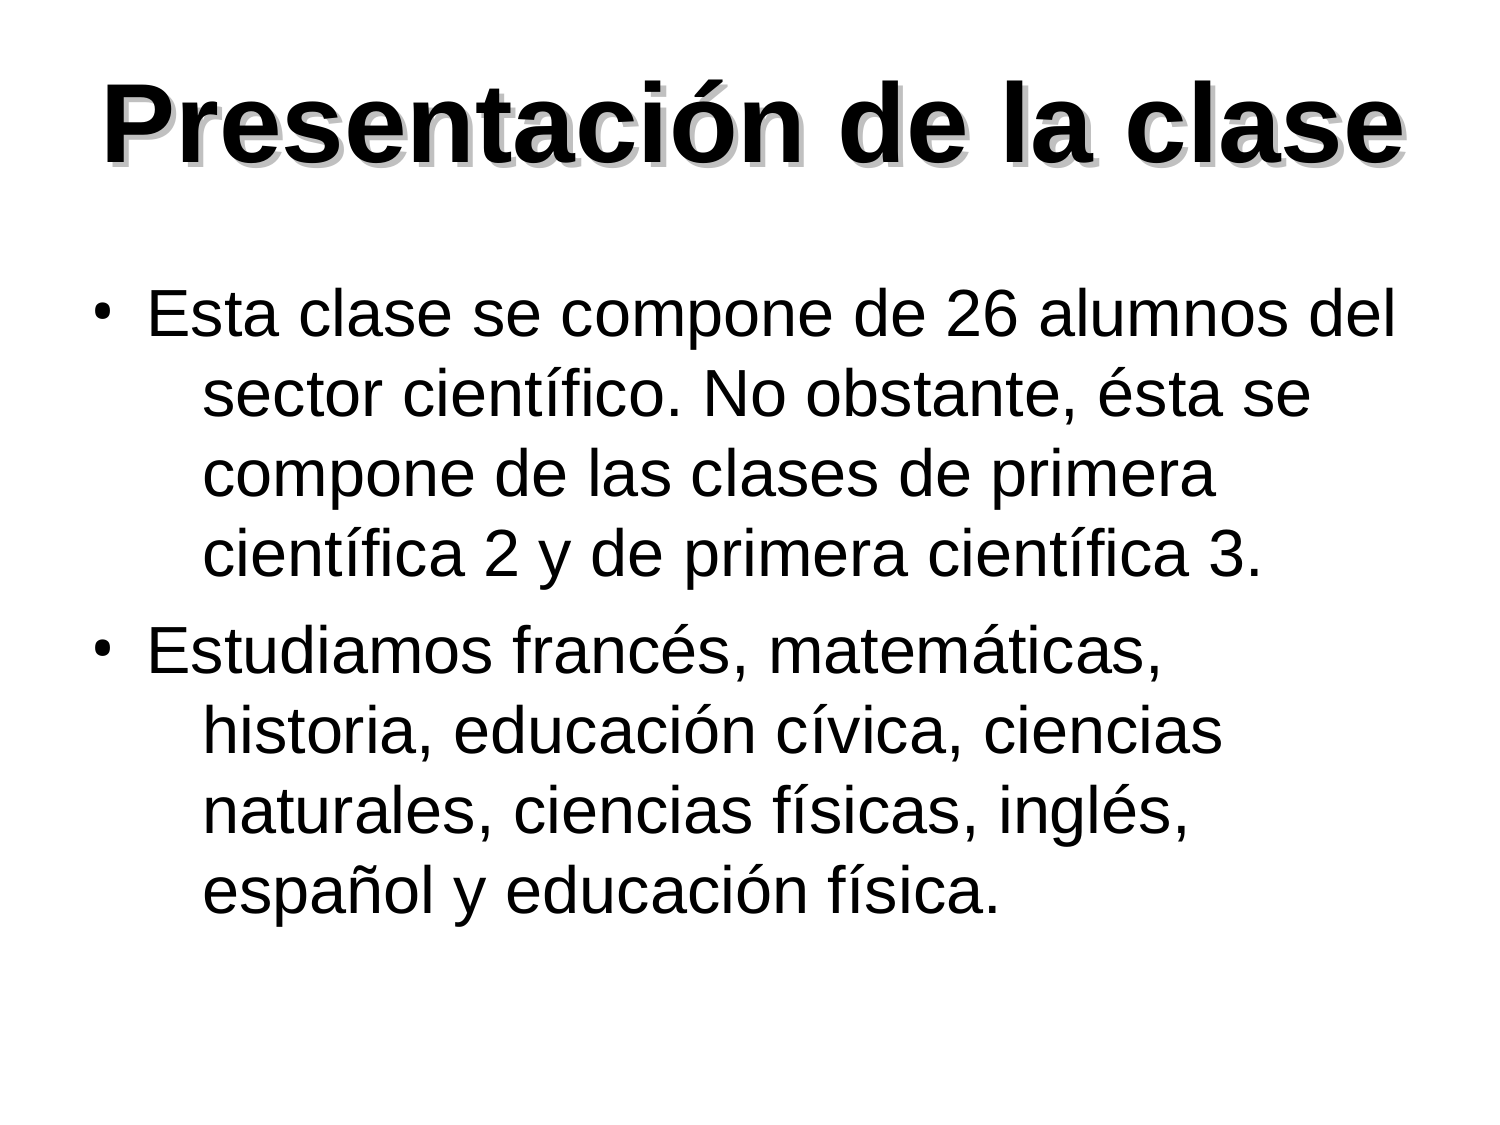

Presentación de la clase
# Esta clase se compone de 26 alumnos del sector científico. No obstante, ésta se compone de las clases de primera científica 2 y de primera científica 3.
Estudiamos francés, matemáticas, historia, educación cívica, ciencias naturales, ciencias físicas, inglés, español y educación física.